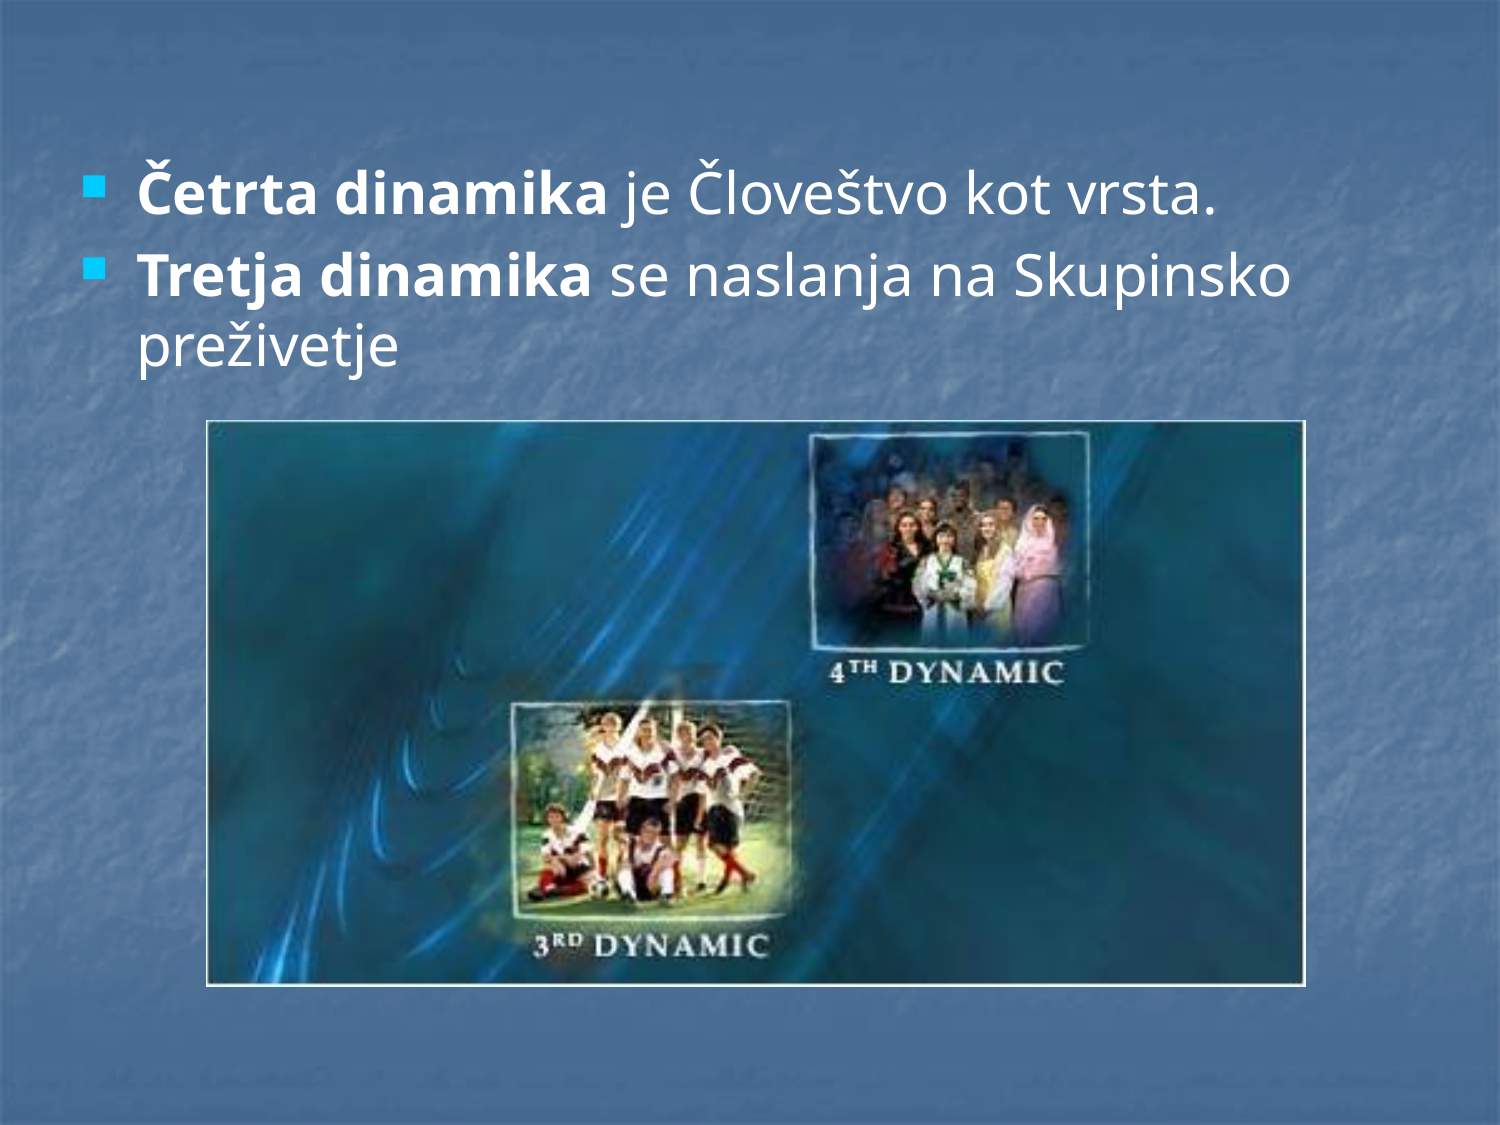

# Četrta dinamika je Človeštvo kot vrsta.
Tretja dinamika se naslanja na Skupinsko preživetje